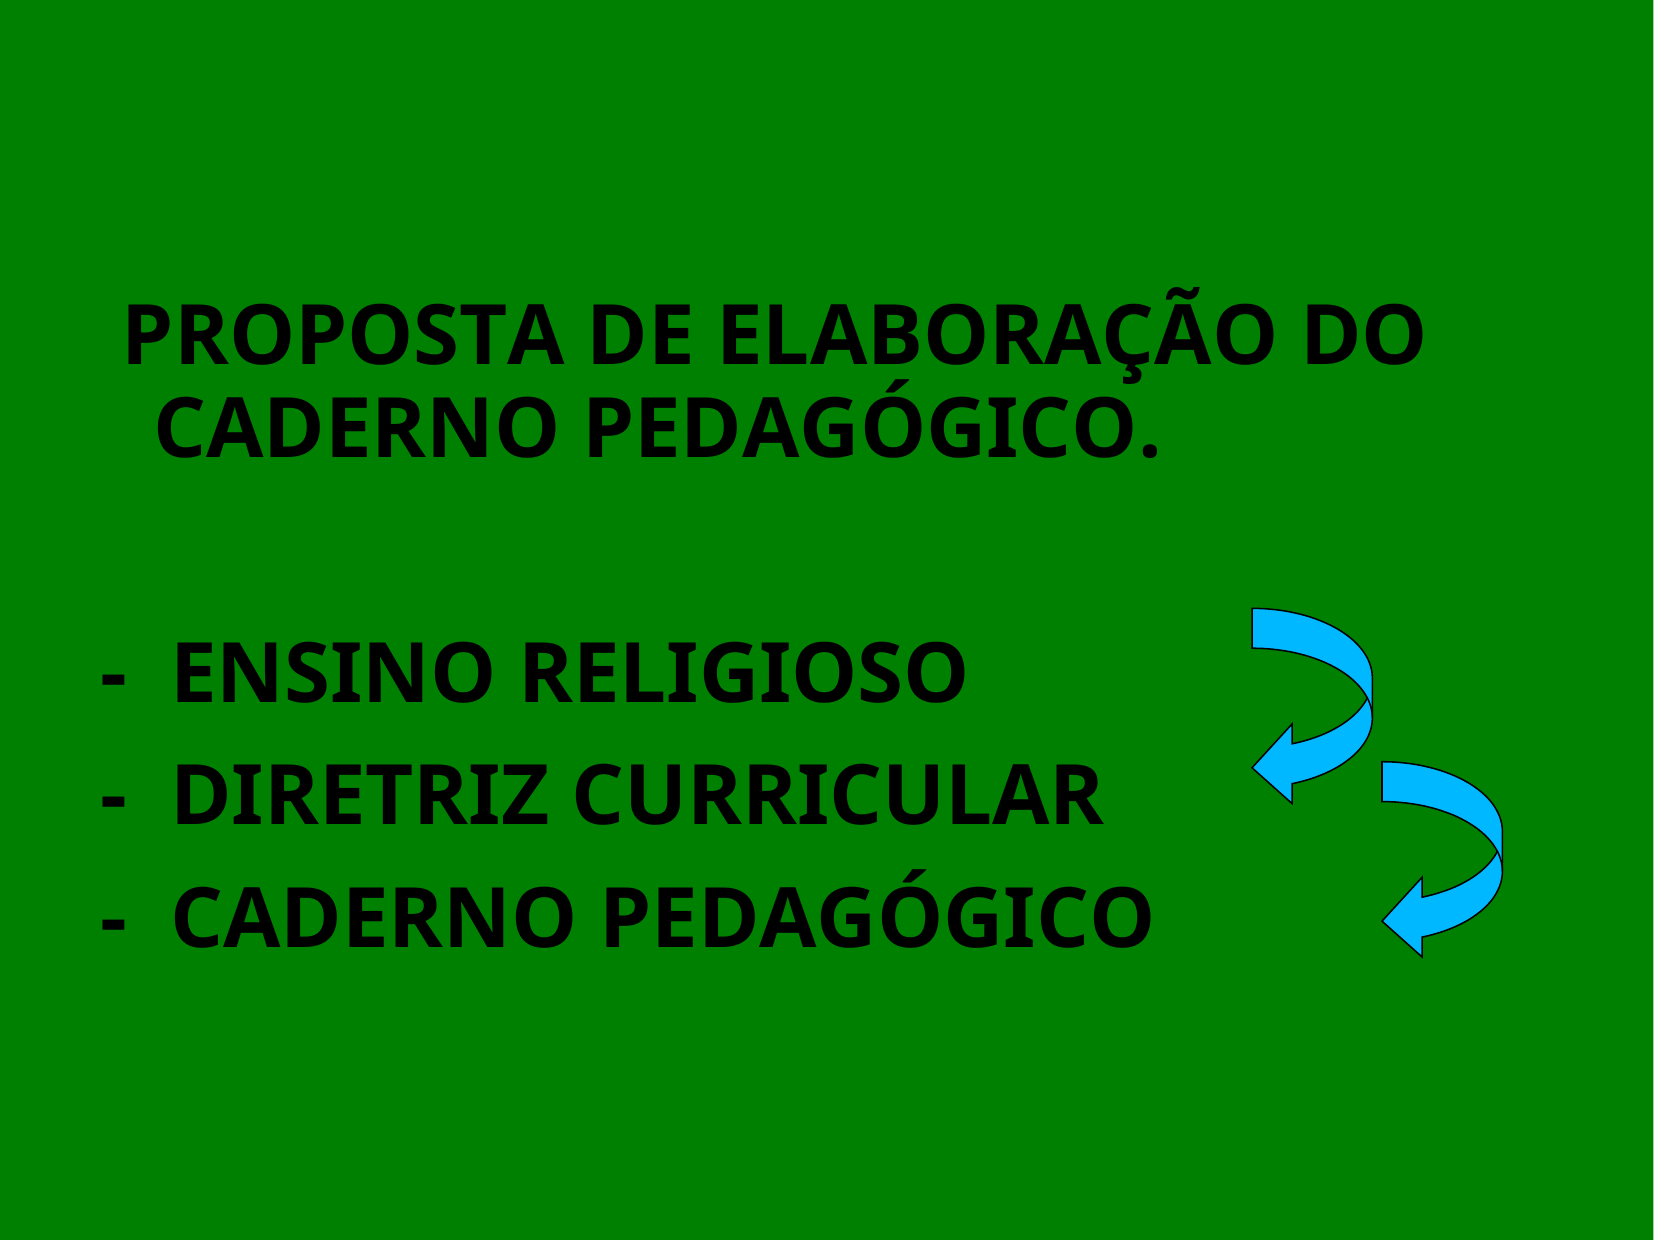

#
 PROPOSTA DE ELABORAÇÃO DO CADERNO PEDAGÓGICO.
- ENSINO RELIGIOSO
- DIRETRIZ CURRICULAR
- CADERNO PEDAGÓGICO